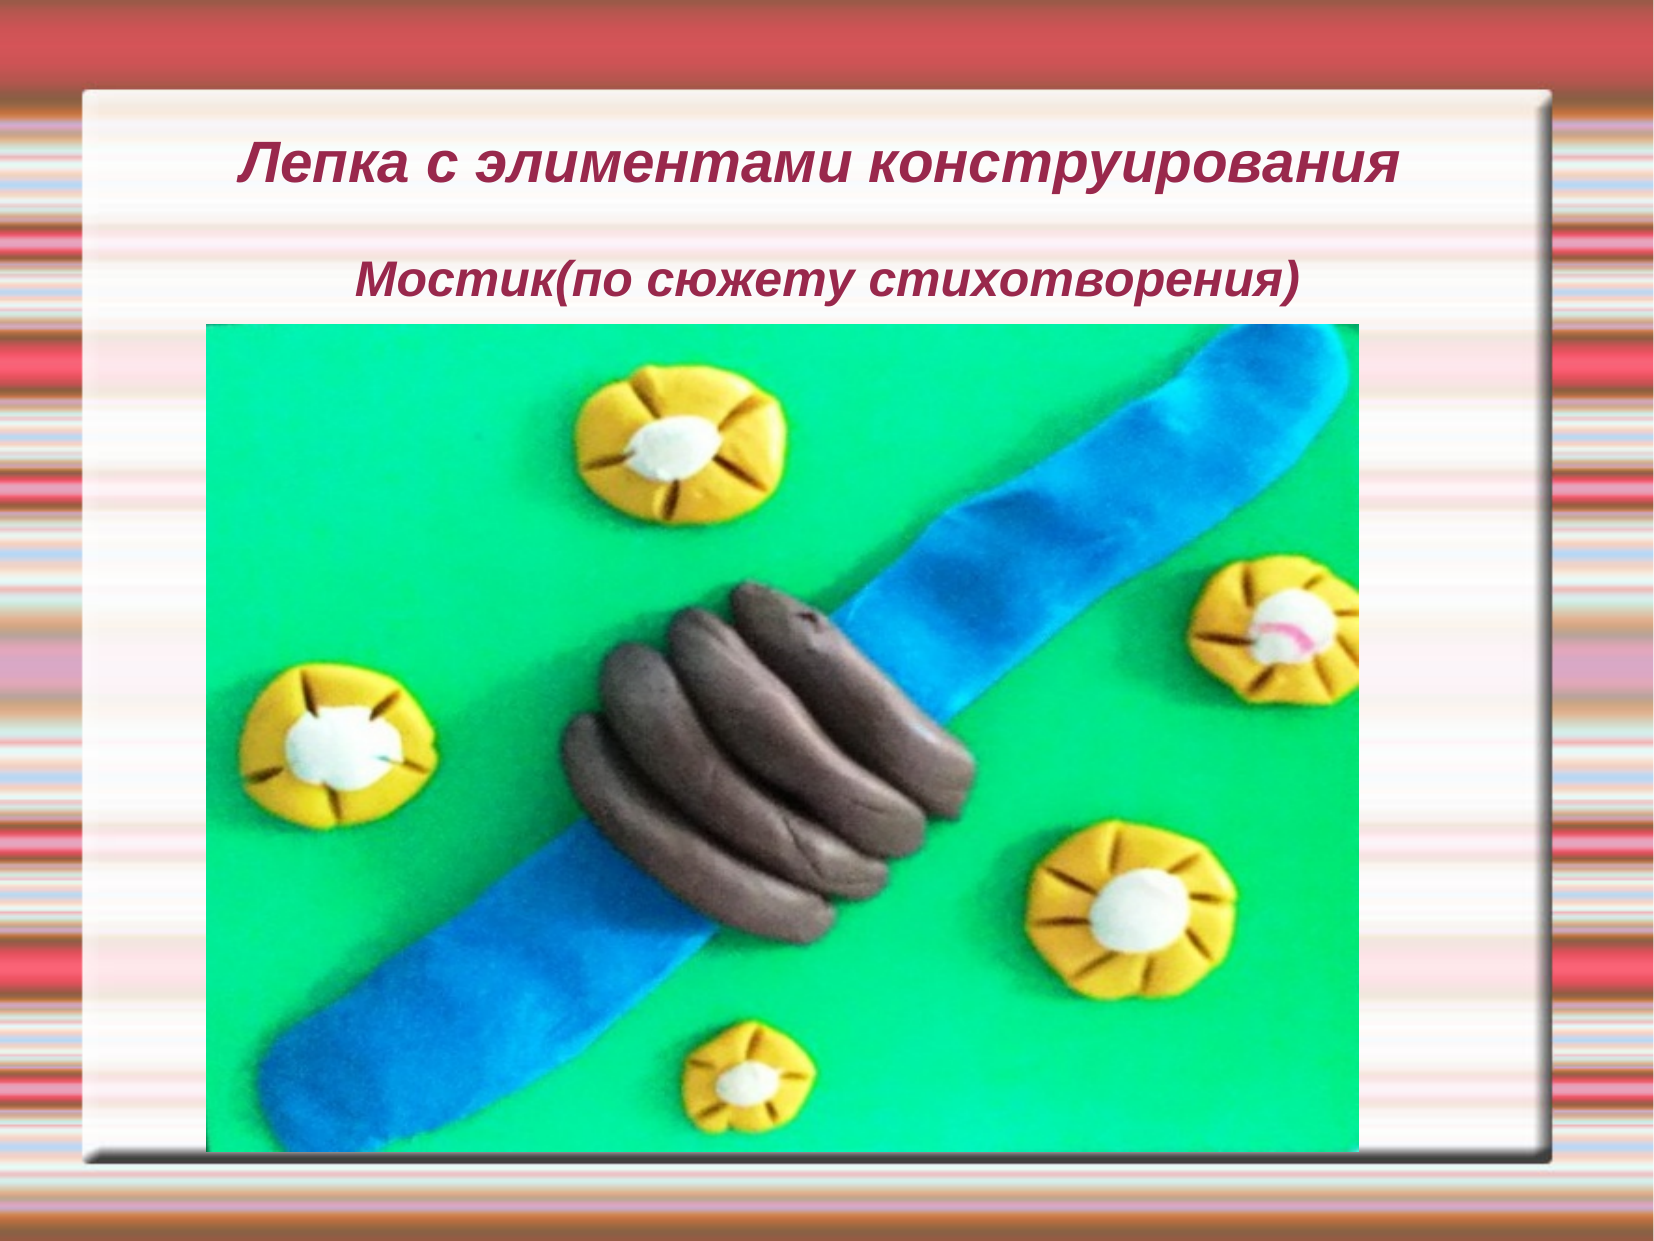

# Лепка с элиментами конструирования Мостик(по сюжету стихотворения)